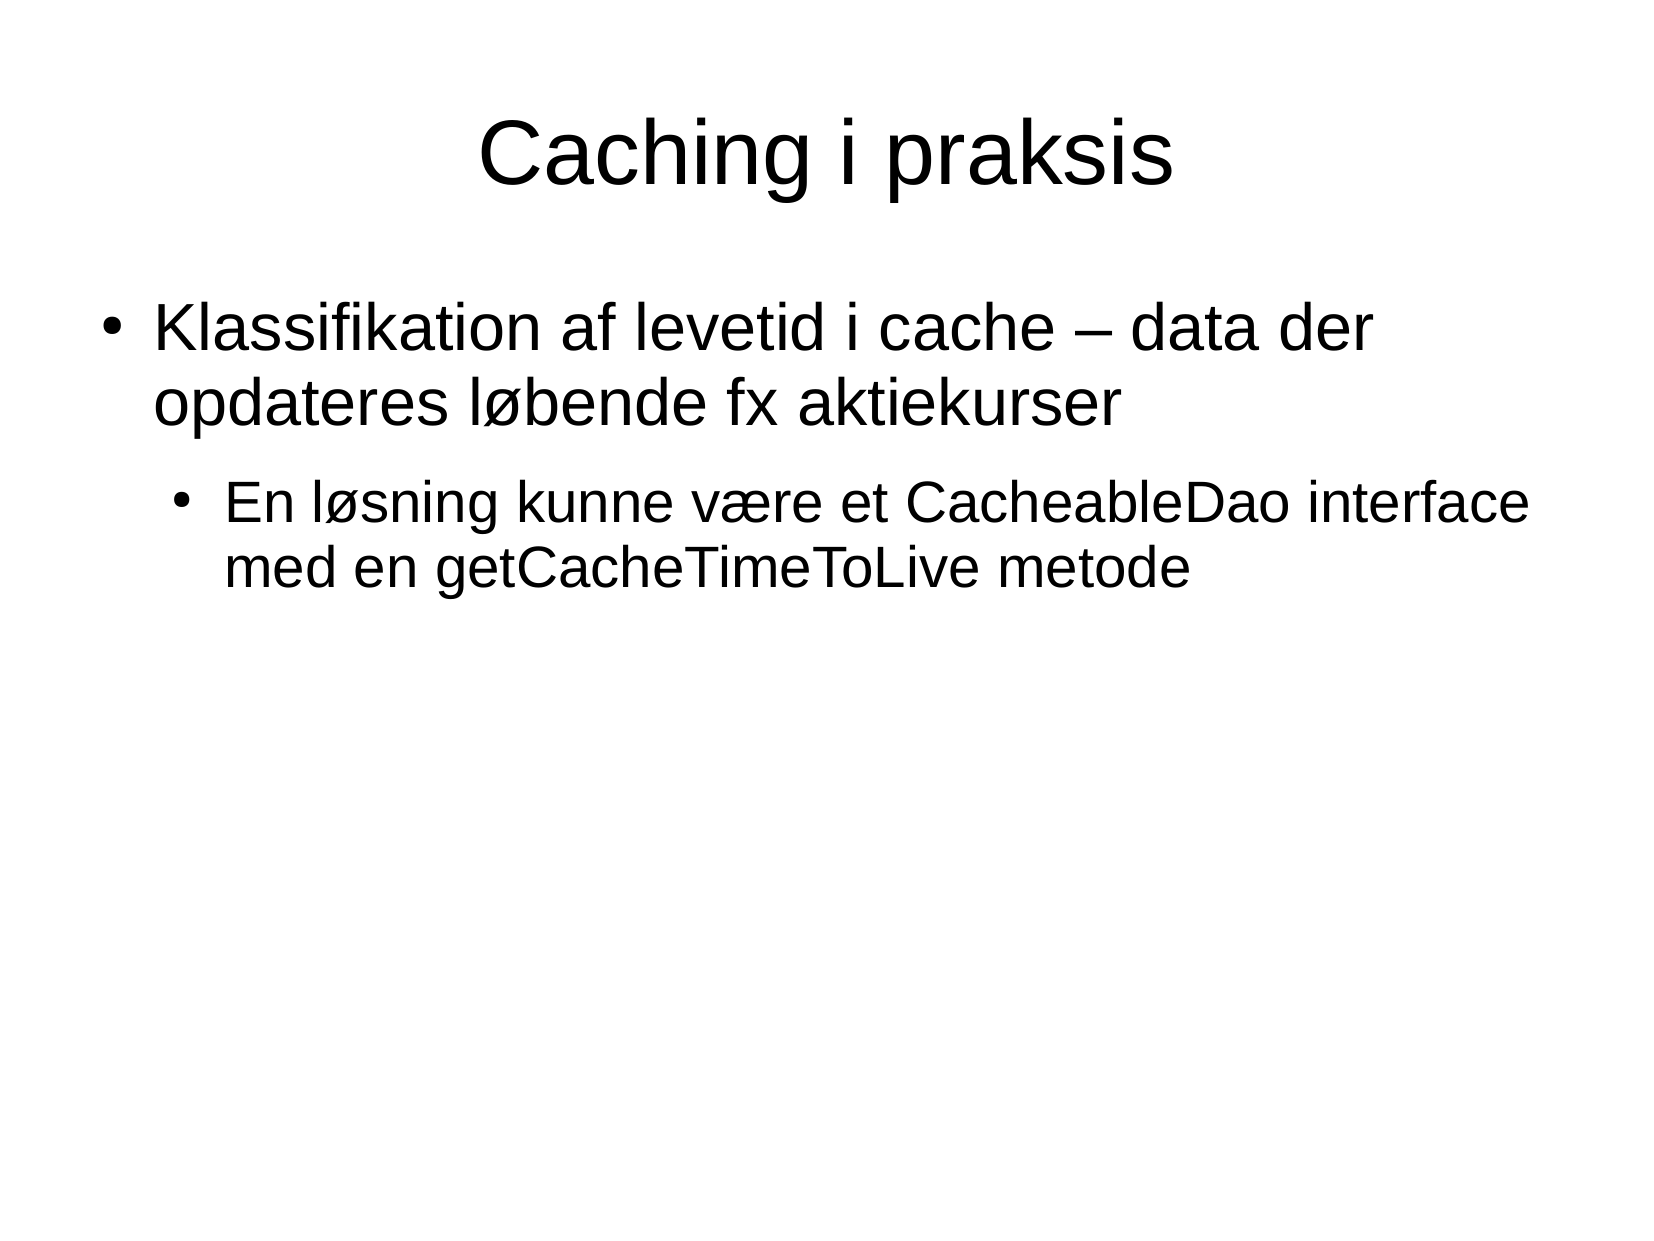

# Caching i praksis
Klassifikation af levetid i cache – data der opdateres løbende fx aktiekurser
En løsning kunne være et CacheableDao interface med en getCacheTimeToLive metode